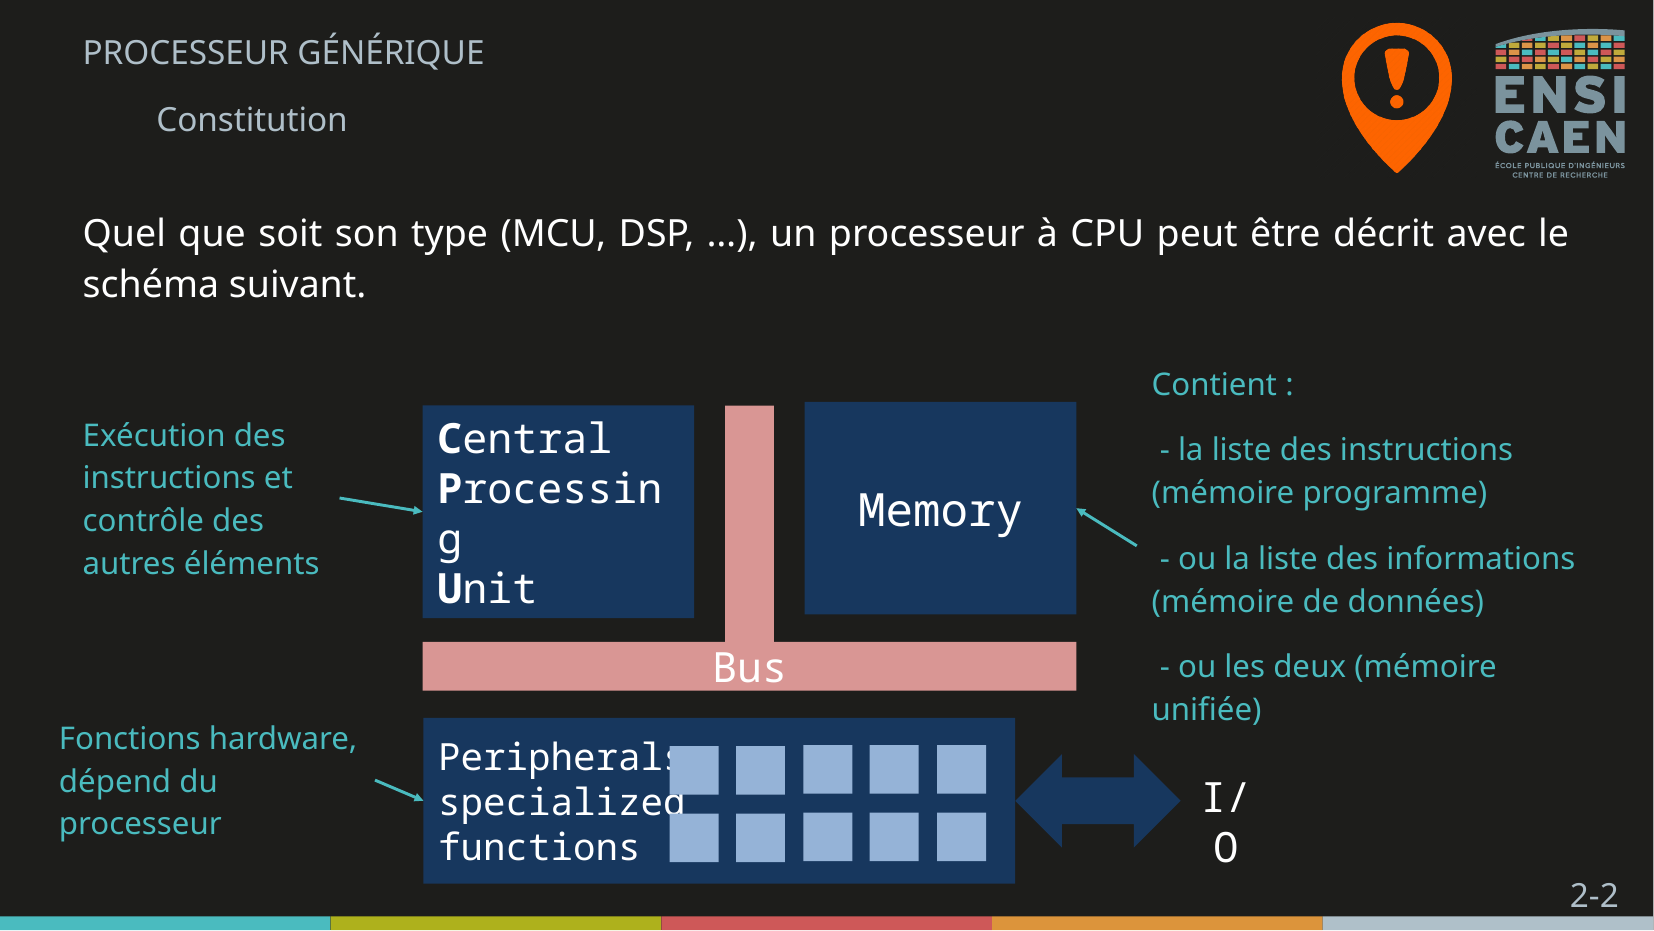

# PROCESSEUR GÉNÉRIQUE Constitution
Quel que soit son type (MCU, DSP, …), un processeur à CPU peut être décrit avec le schéma suivant.
Contient :
 - la liste des instructions (mémoire programme)
 - ou la liste des informations (mémoire de données)
 - ou les deux (mémoire unifiée)
Memory
Exécution des instructions et contrôle des autres éléments
Central
Processing
Unit
Bus
Fonctions hardware, dépend du processeur
Peripherals
specialized
functions
I/O